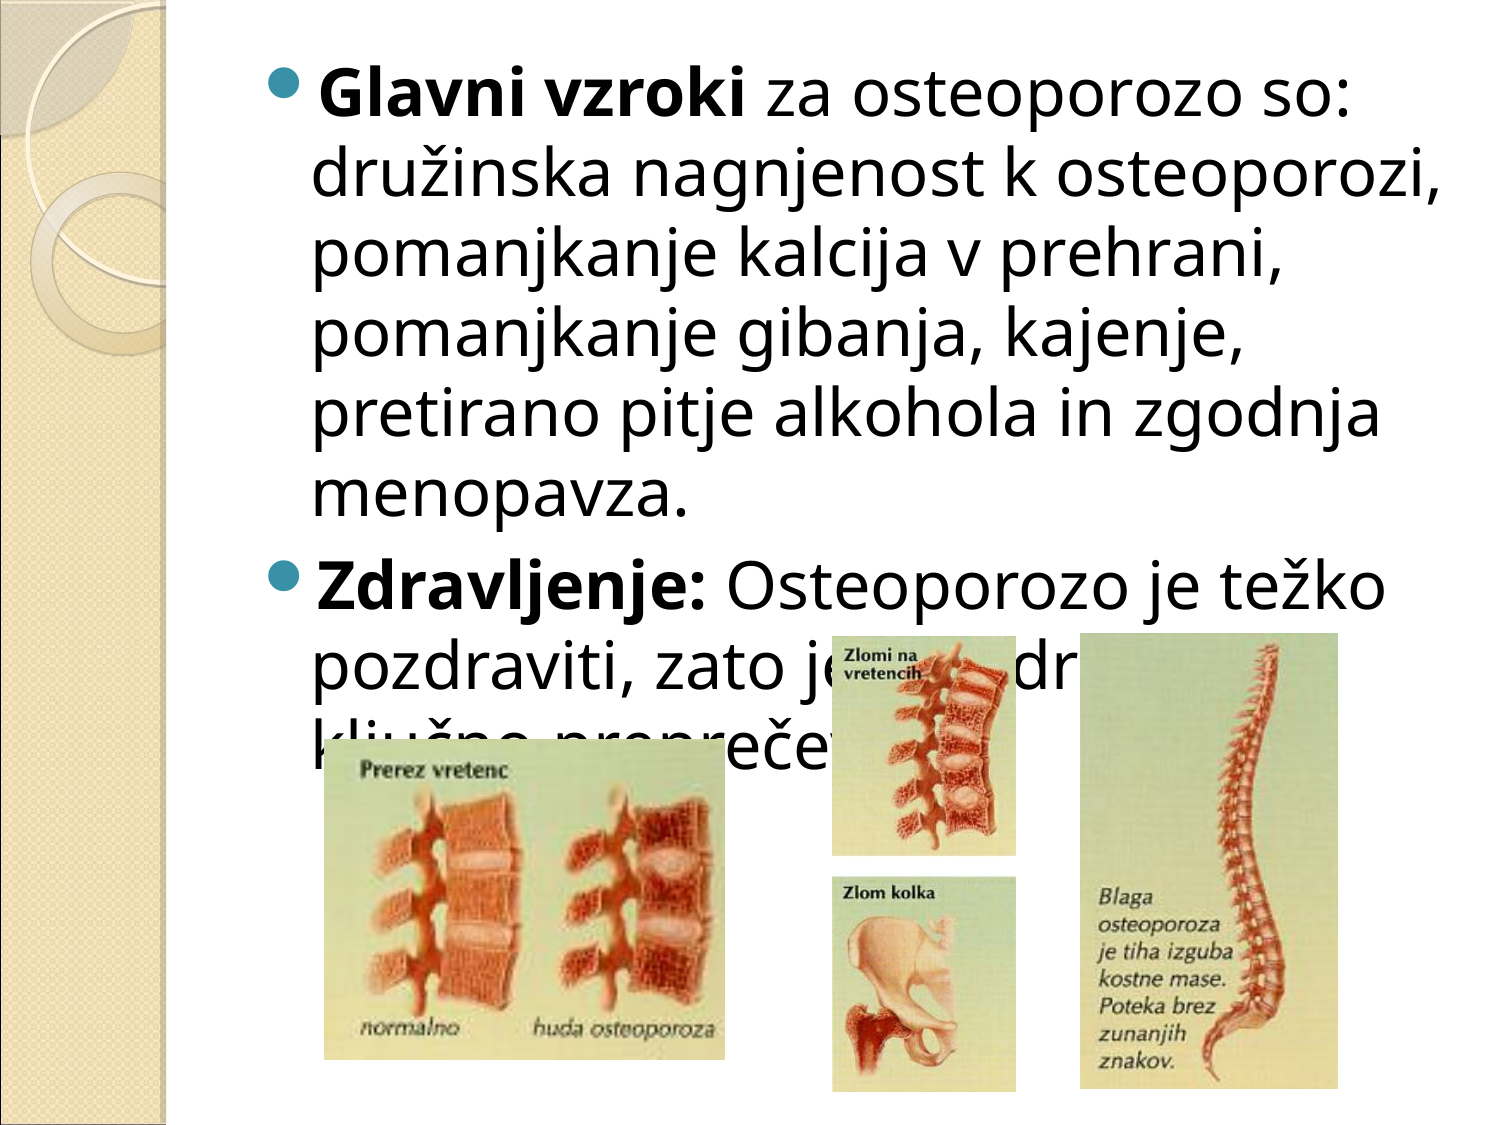

Glavni vzroki za osteoporozo so: družinska nagnjenost k osteoporozi, pomanjkanje kalcija v prehrani, pomanjkanje gibanja, kajenje, pretirano pitje alkohola in zgodnja menopavza.
Zdravljenje: Osteoporozo je težko pozdraviti, zato je pri zdravljenju ključno preprečevanje.
#